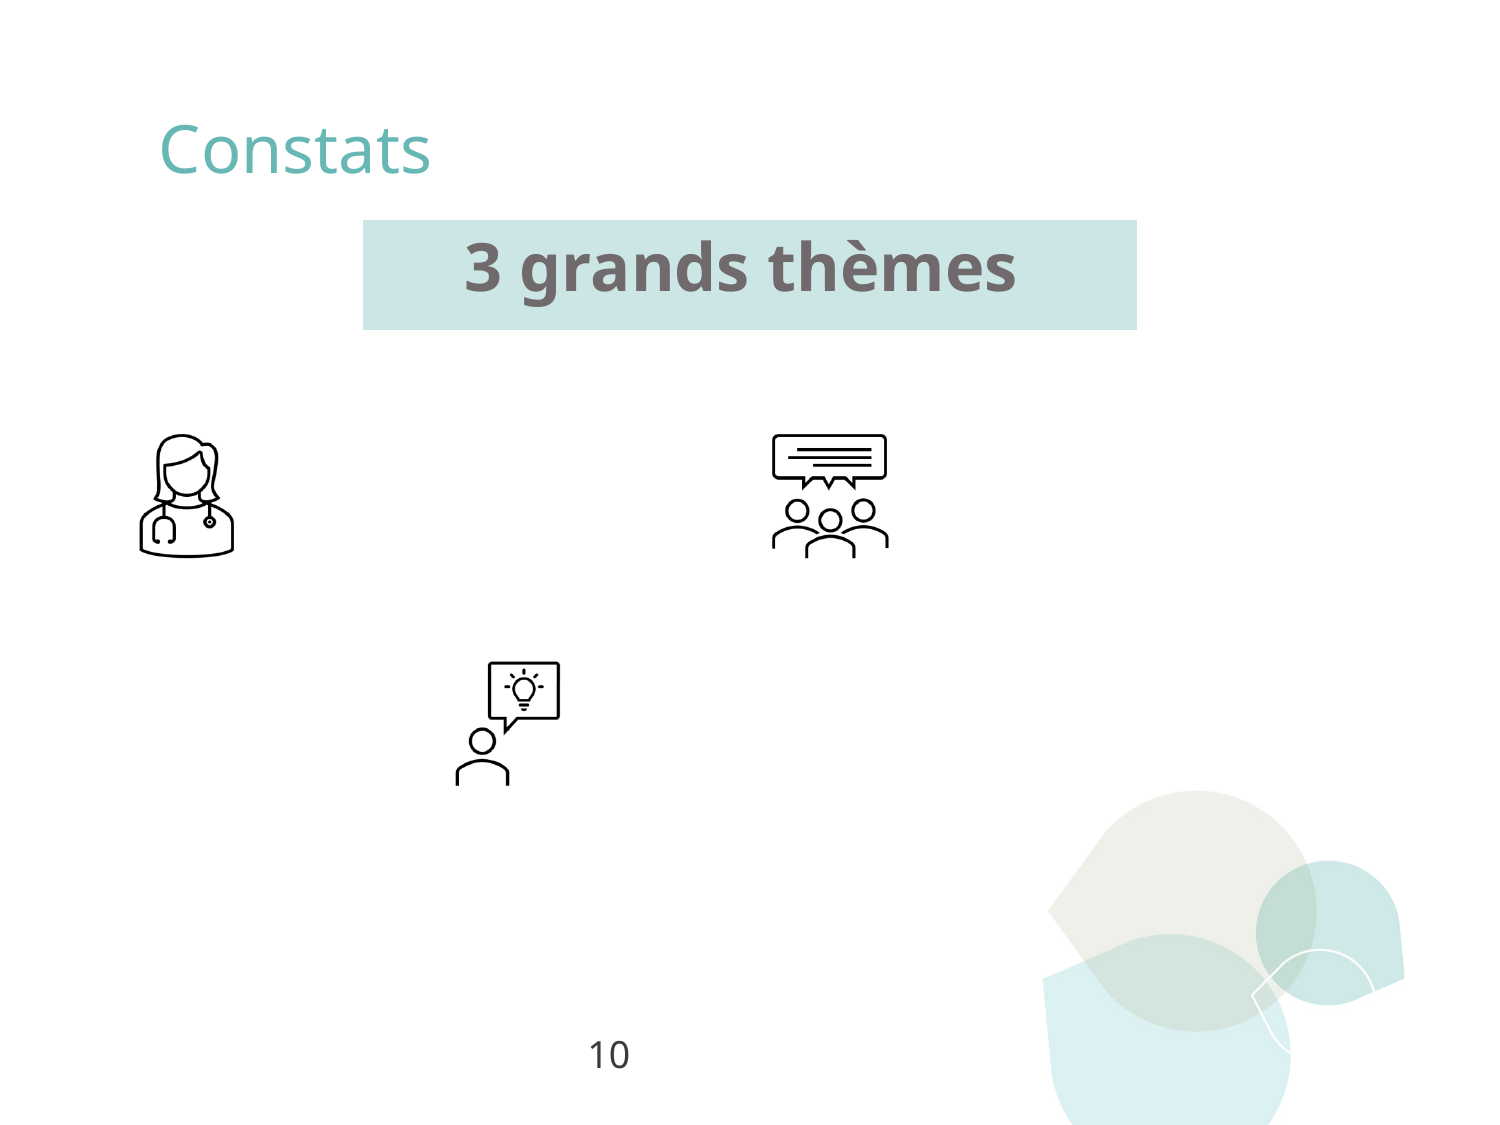

# Constats
3 grands thèmes
Thème 1 : Raisons motivant le choix de la profession
Thème 3 : Pistes de solutions
Thème 2 : Besoins et enjeux vécus par les étudiants